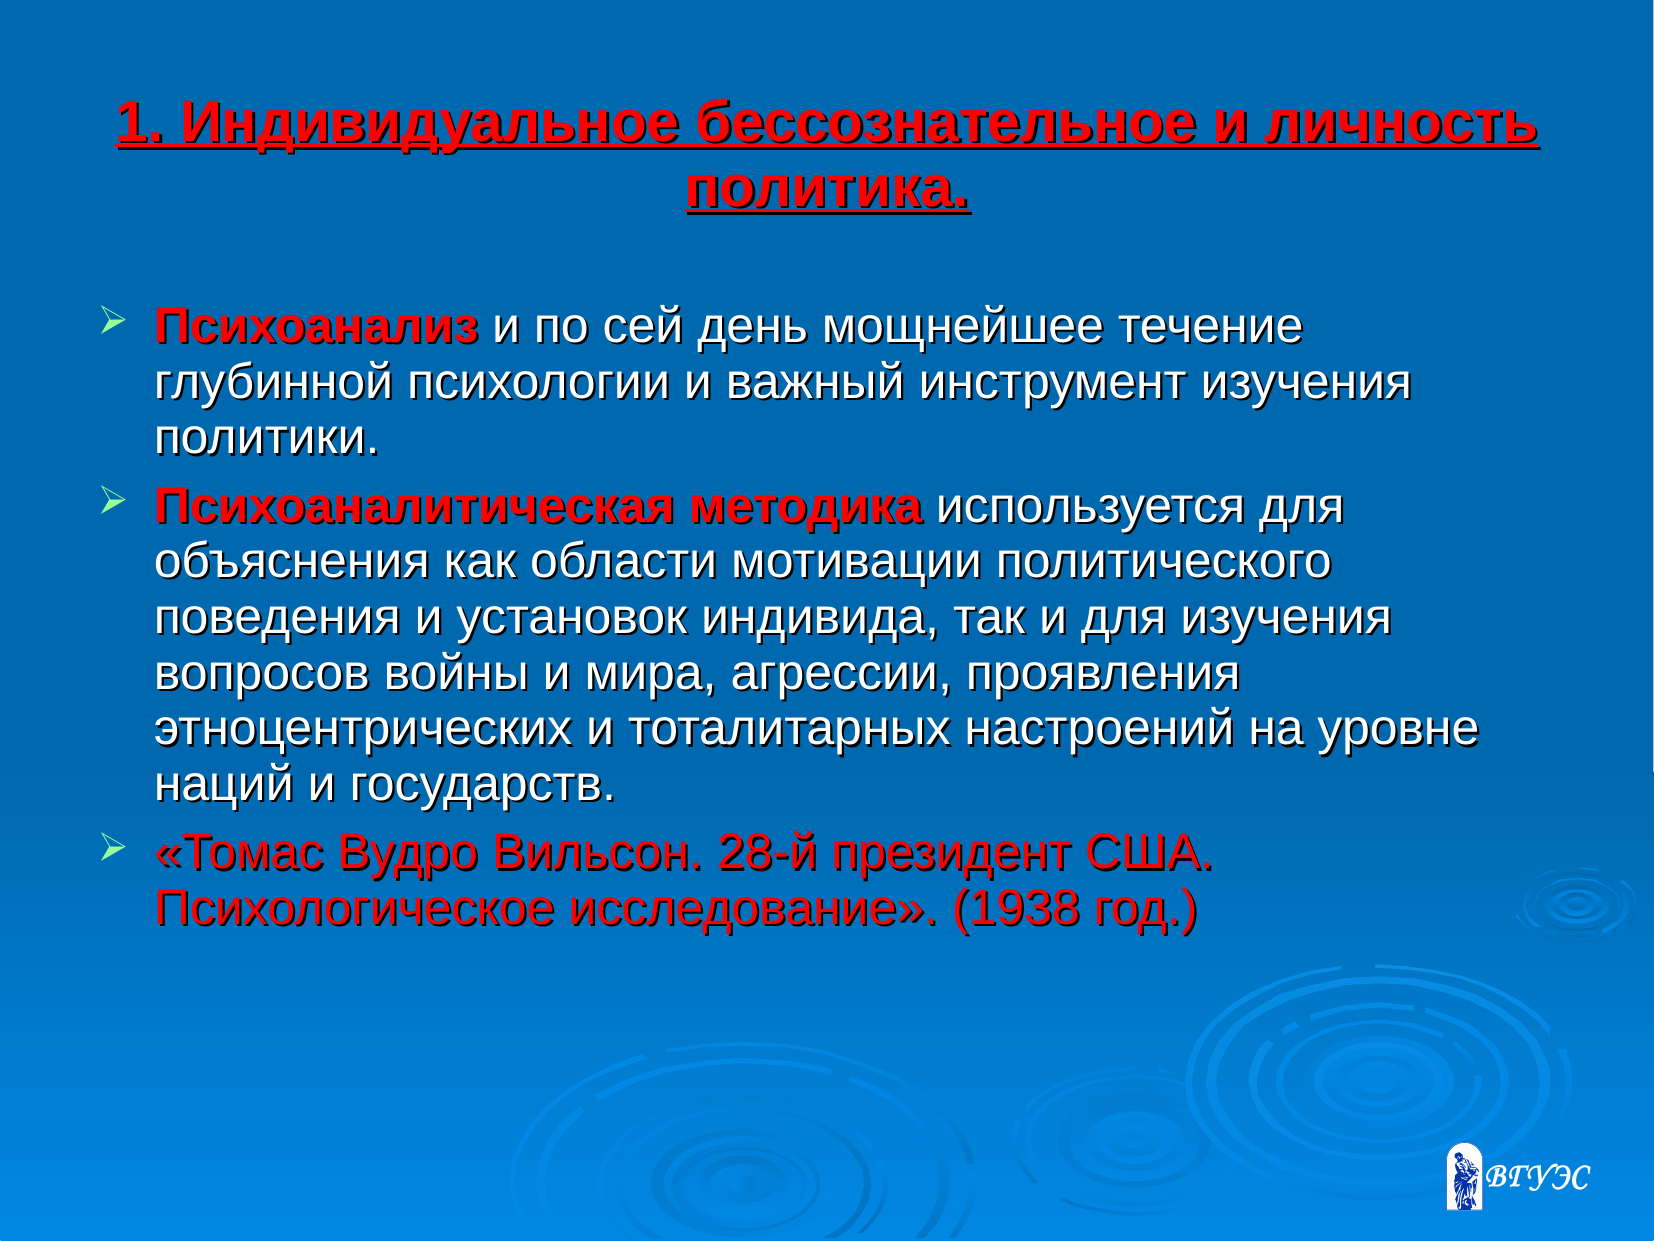

# 1. Индивидуальное бессознательное и личность политика.
Психоанализ и по сей день мощнейшее течение глубинной психологии и важный инструмент изучения политики.
Психоаналитическая методика используется для объяснения как области мотивации политического поведения и установок индивида, так и для изучения вопросов войны и мира, агрессии, проявления этноцентрических и тоталитарных настроений на уровне наций и государств.
«Томас Вудро Вильсон. 28-й президент США. Психологическое исследование». (1938 год.)